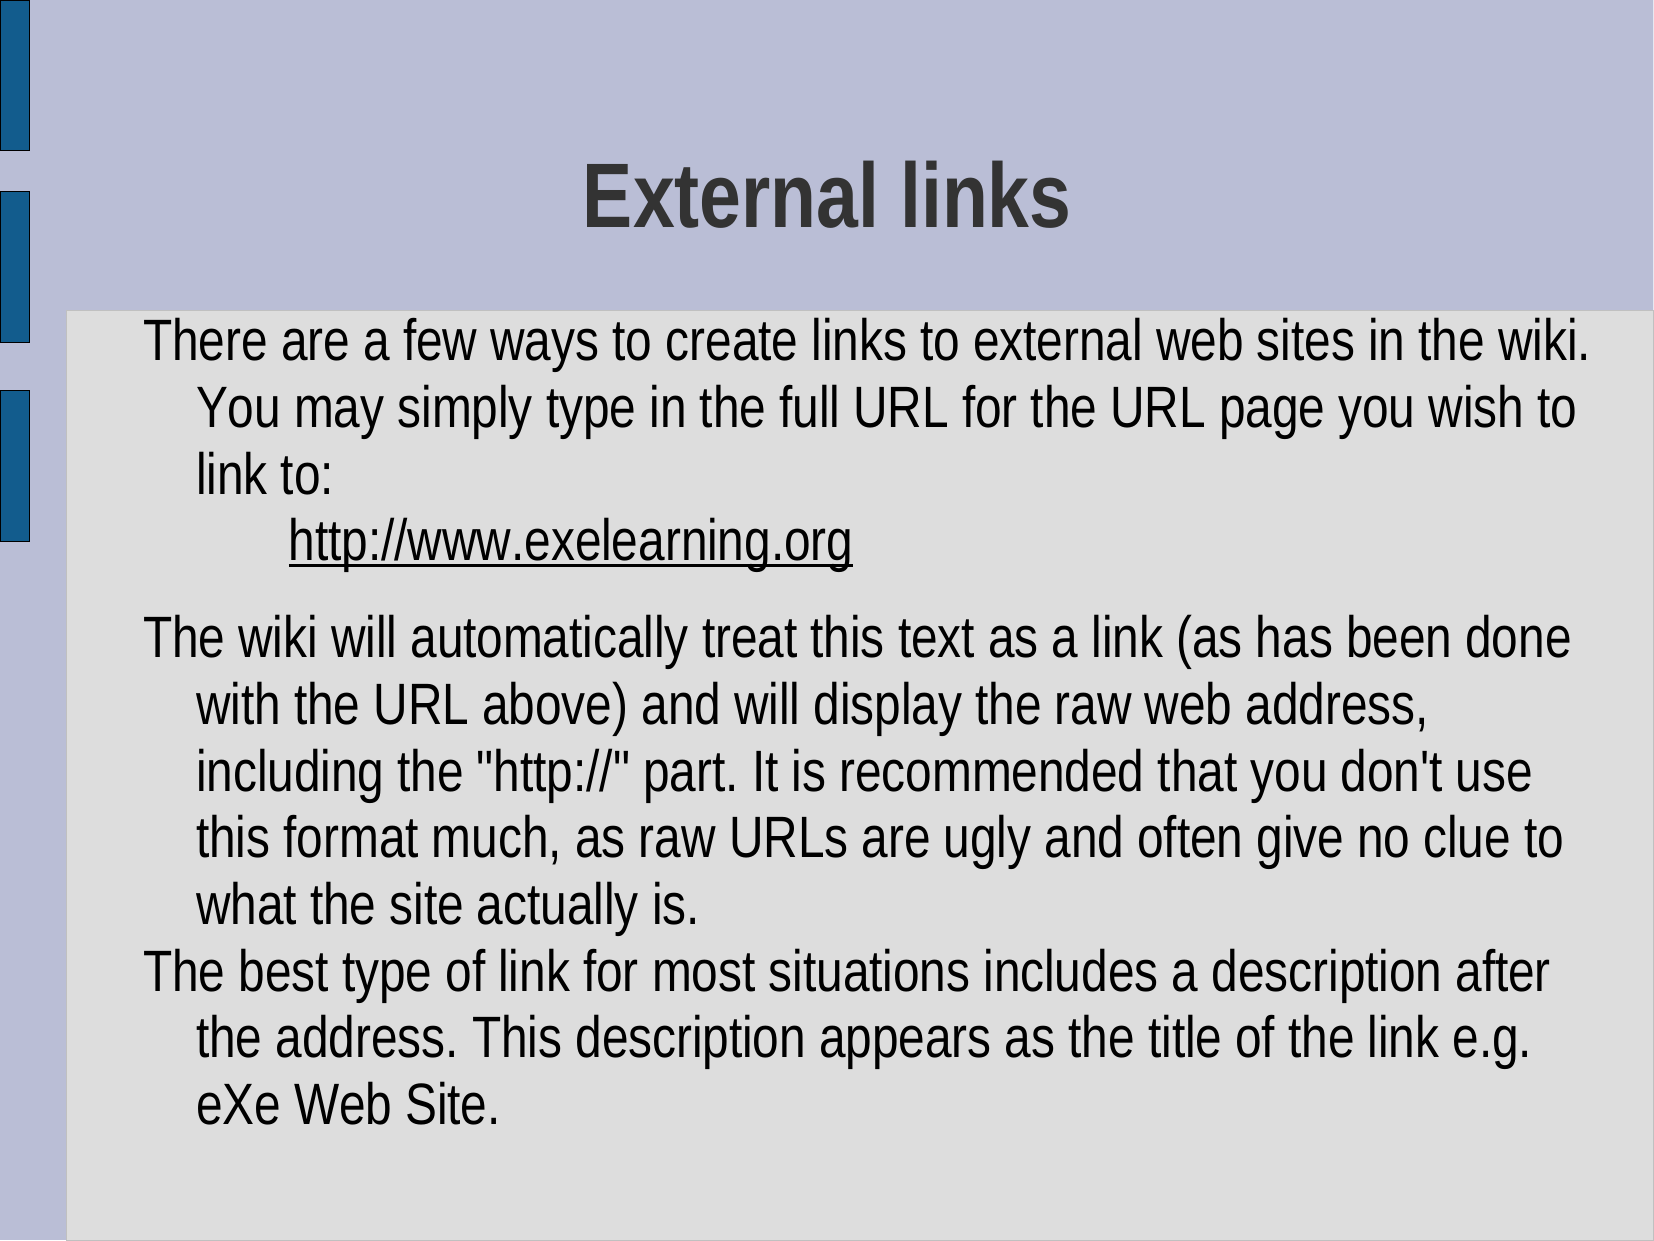

# External links
There are a few ways to create links to external web sites in the wiki. You may simply type in the full URL for the URL page you wish to link to:
 http://www.exelearning.org
The wiki will automatically treat this text as a link (as has been done with the URL above) and will display the raw web address, including the "http://" part. It is recommended that you don't use this format much, as raw URLs are ugly and often give no clue to what the site actually is.
The best type of link for most situations includes a description after the address. This description appears as the title of the link e.g. eXe Web Site.